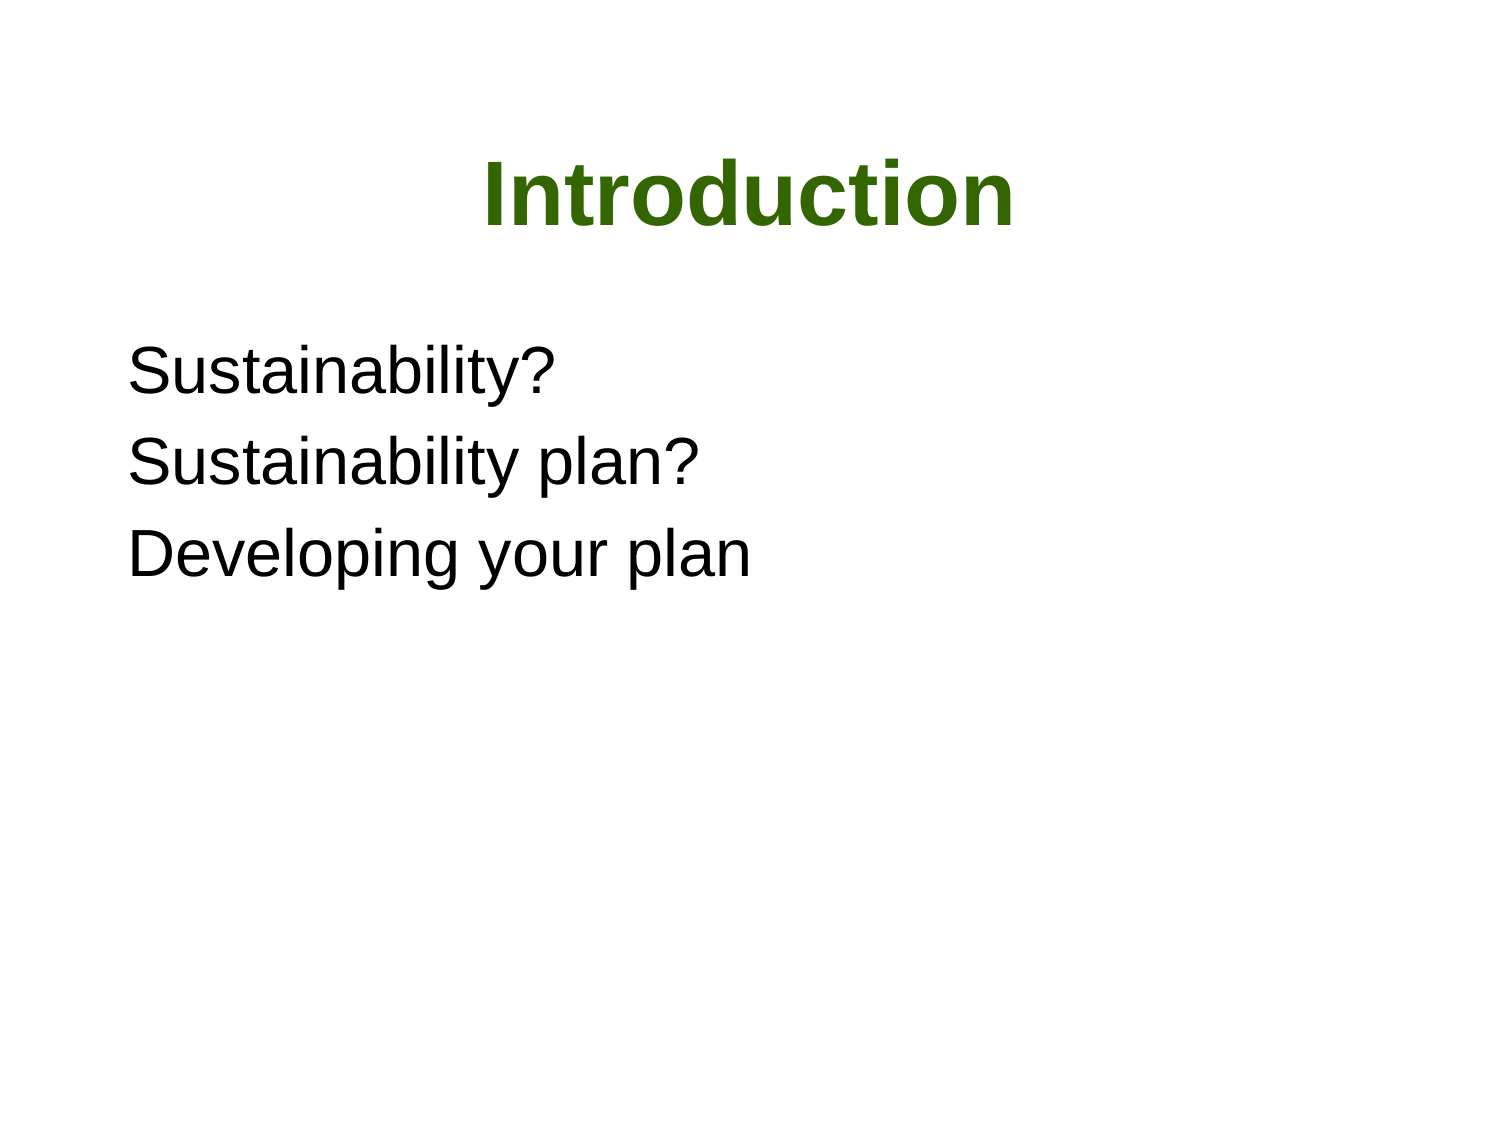

# Introduction
Sustainability?
Sustainability plan?
Developing your plan